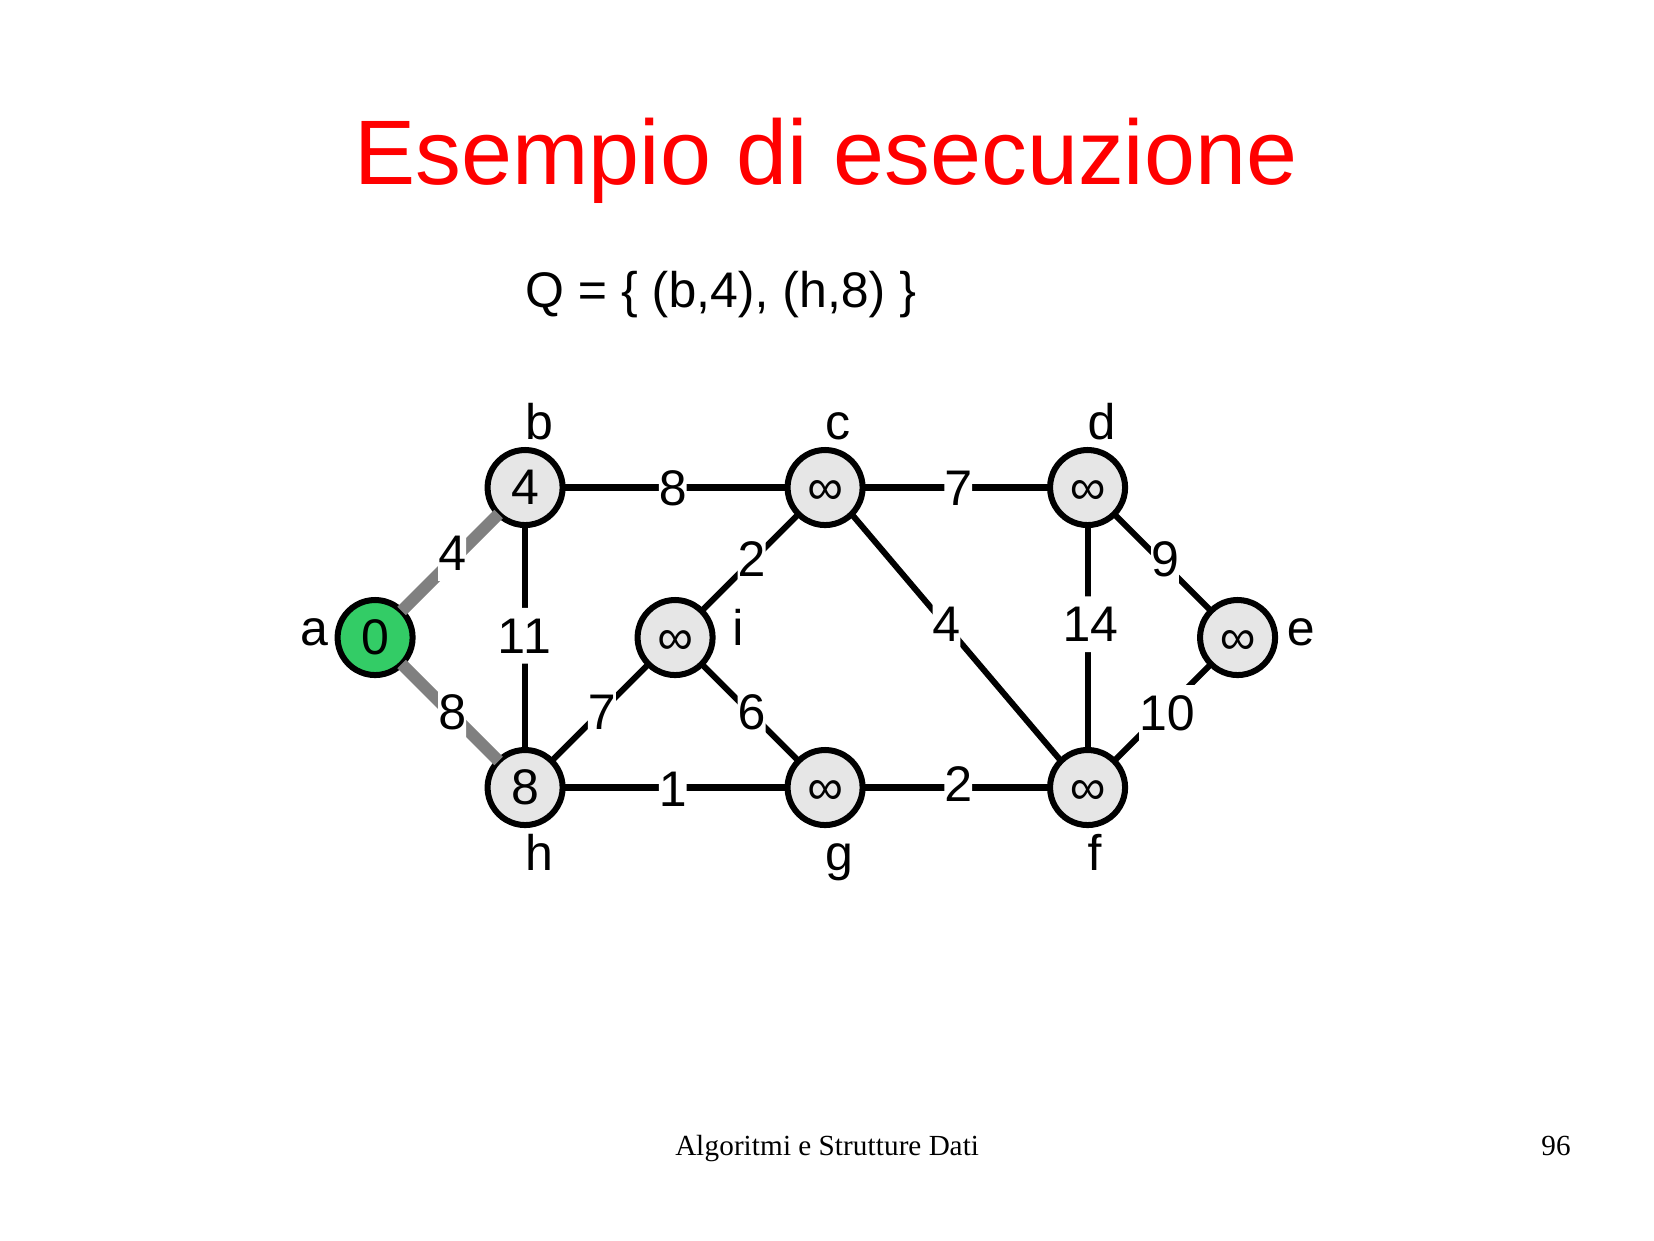

# Esempio di esecuzione
Q = { (b,4), (h,8) }
b
c
d
4
∞
∞
8
7
4
2
9
4
14
a
0
∞
i
∞
e
11
8
7
6
10
8
∞
∞
2
1
h
g
f
Algoritmi e Strutture Dati
96